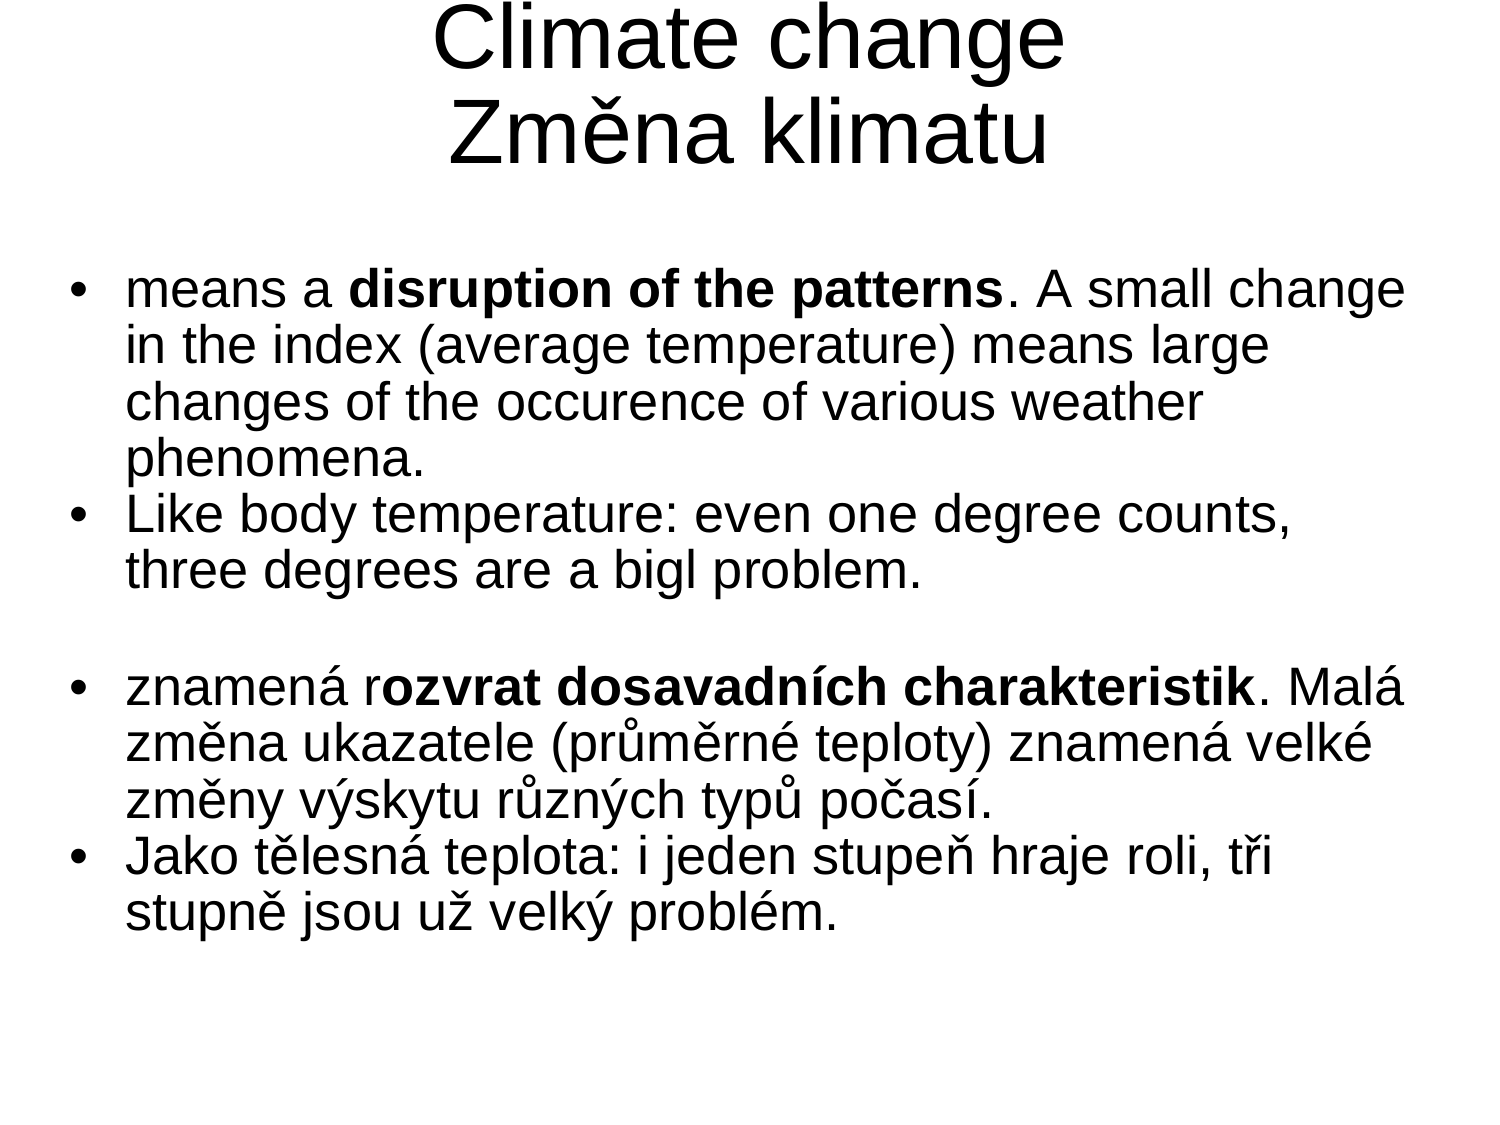

# Climate change Změna klimatu
means a disruption of the patterns. A small change in the index (average temperature) means large changes of the occurence of various weather phenomena.
Like body temperature: even one degree counts, three degrees are a bigl problem.
znamená rozvrat dosavadních charakteristik. Malá změna ukazatele (průměrné teploty) znamená velké změny výskytu různých typů počasí.
Jako tělesná teplota: i jeden stupeň hraje roli, tři stupně jsou už velký problém.